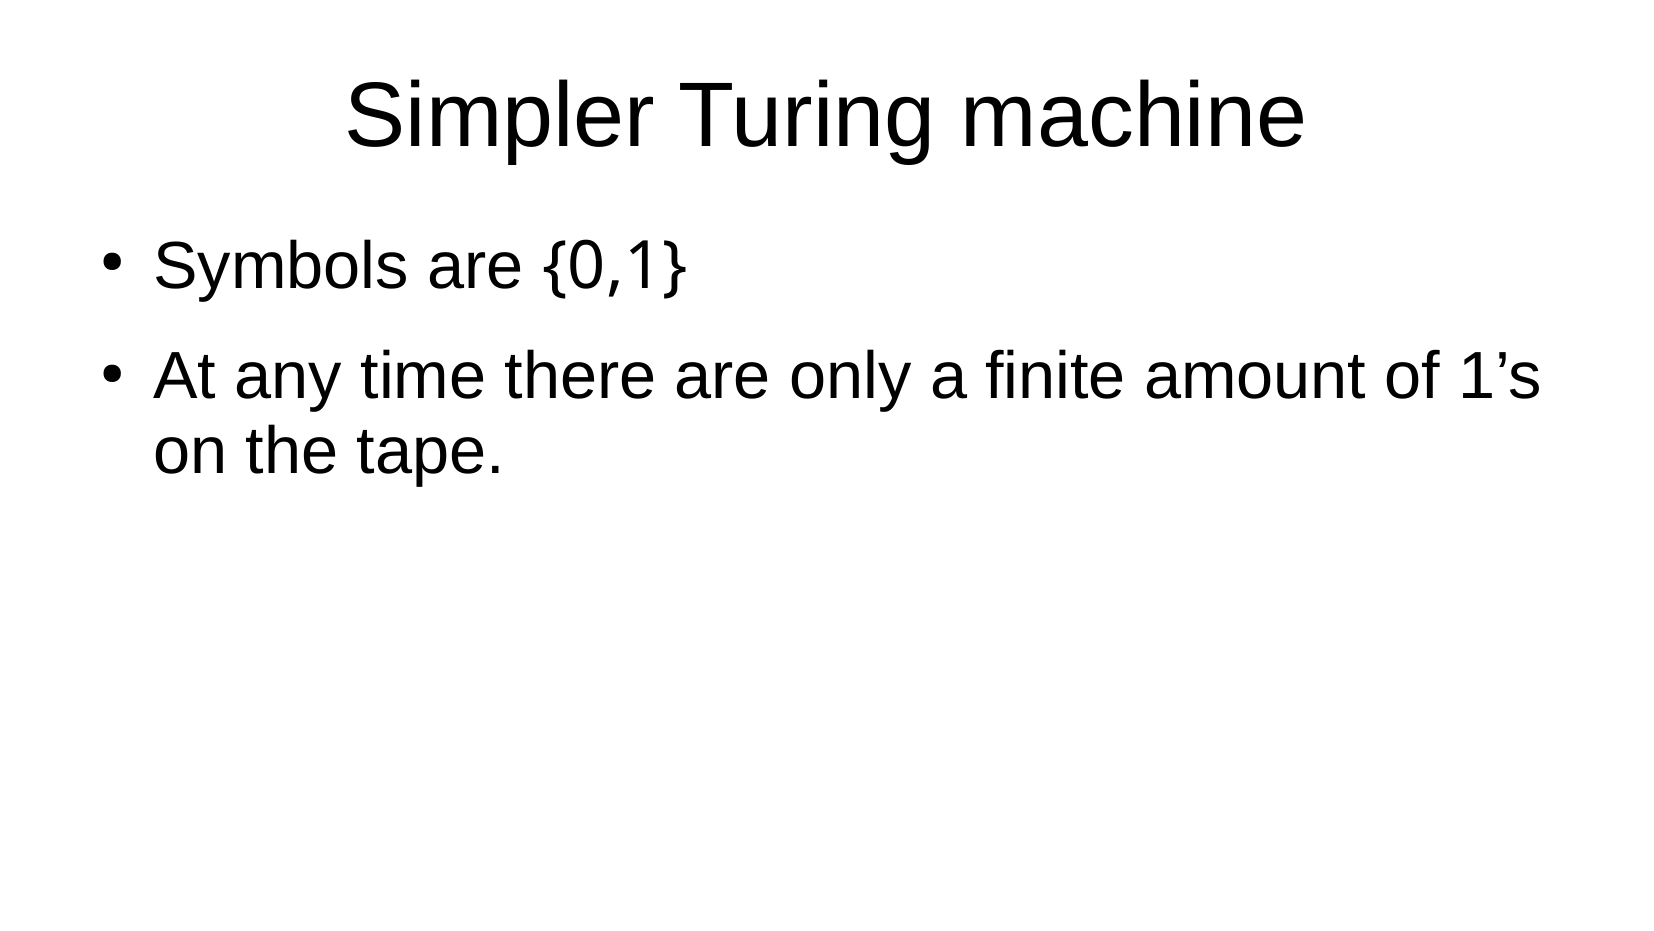

# Simpler Turing machine
Symbols are {0,1}
At any time there are only a finite amount of 1’s on the tape.